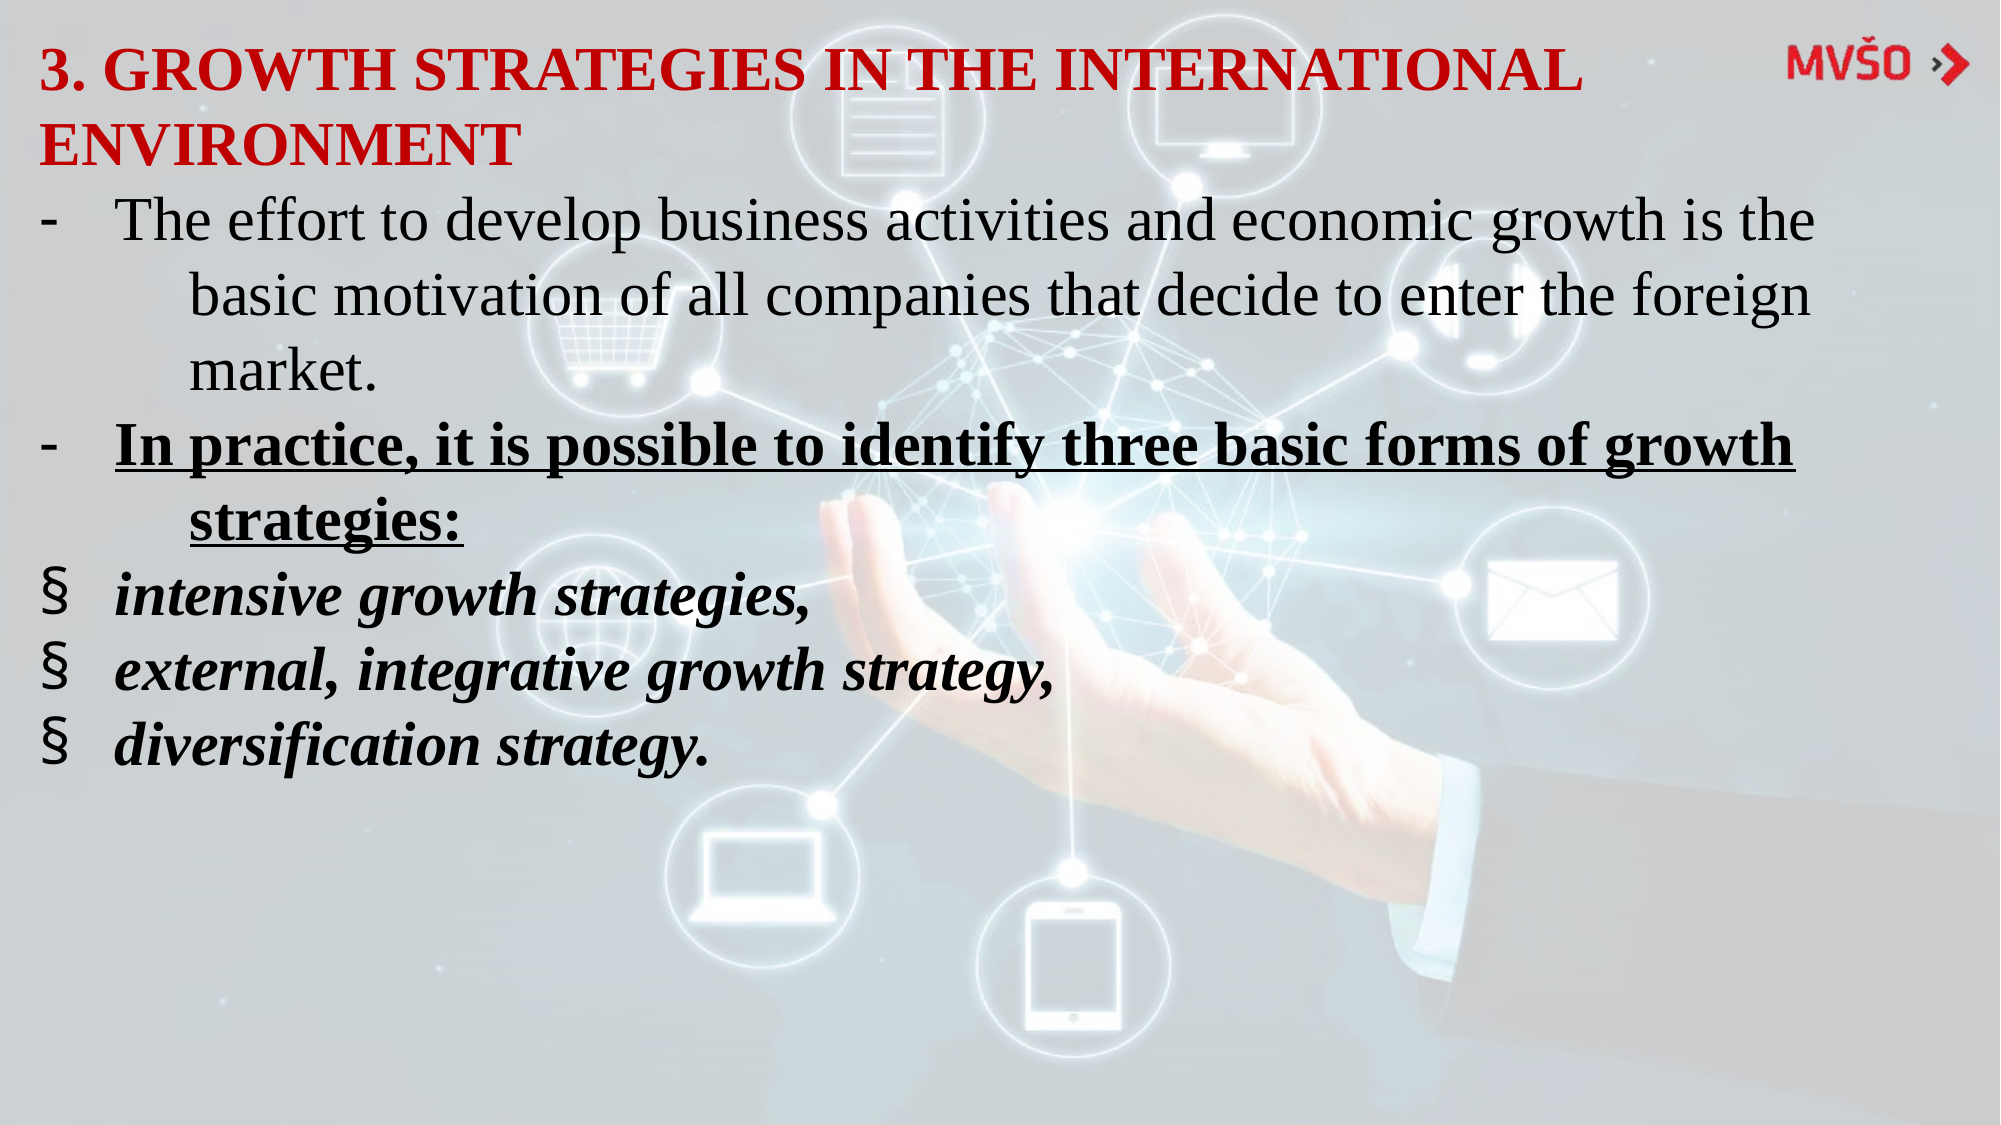

3. GROWTH STRATEGIES IN THE INTERNATIONAL ENVIRONMENT
The effort to develop business activities and economic growth is the basic motivation of all companies that decide to enter the foreign market.
In practice, it is possible to identify three basic forms of growth strategies:
intensive growth strategies,
external, integrative growth strategy,
diversification strategy.